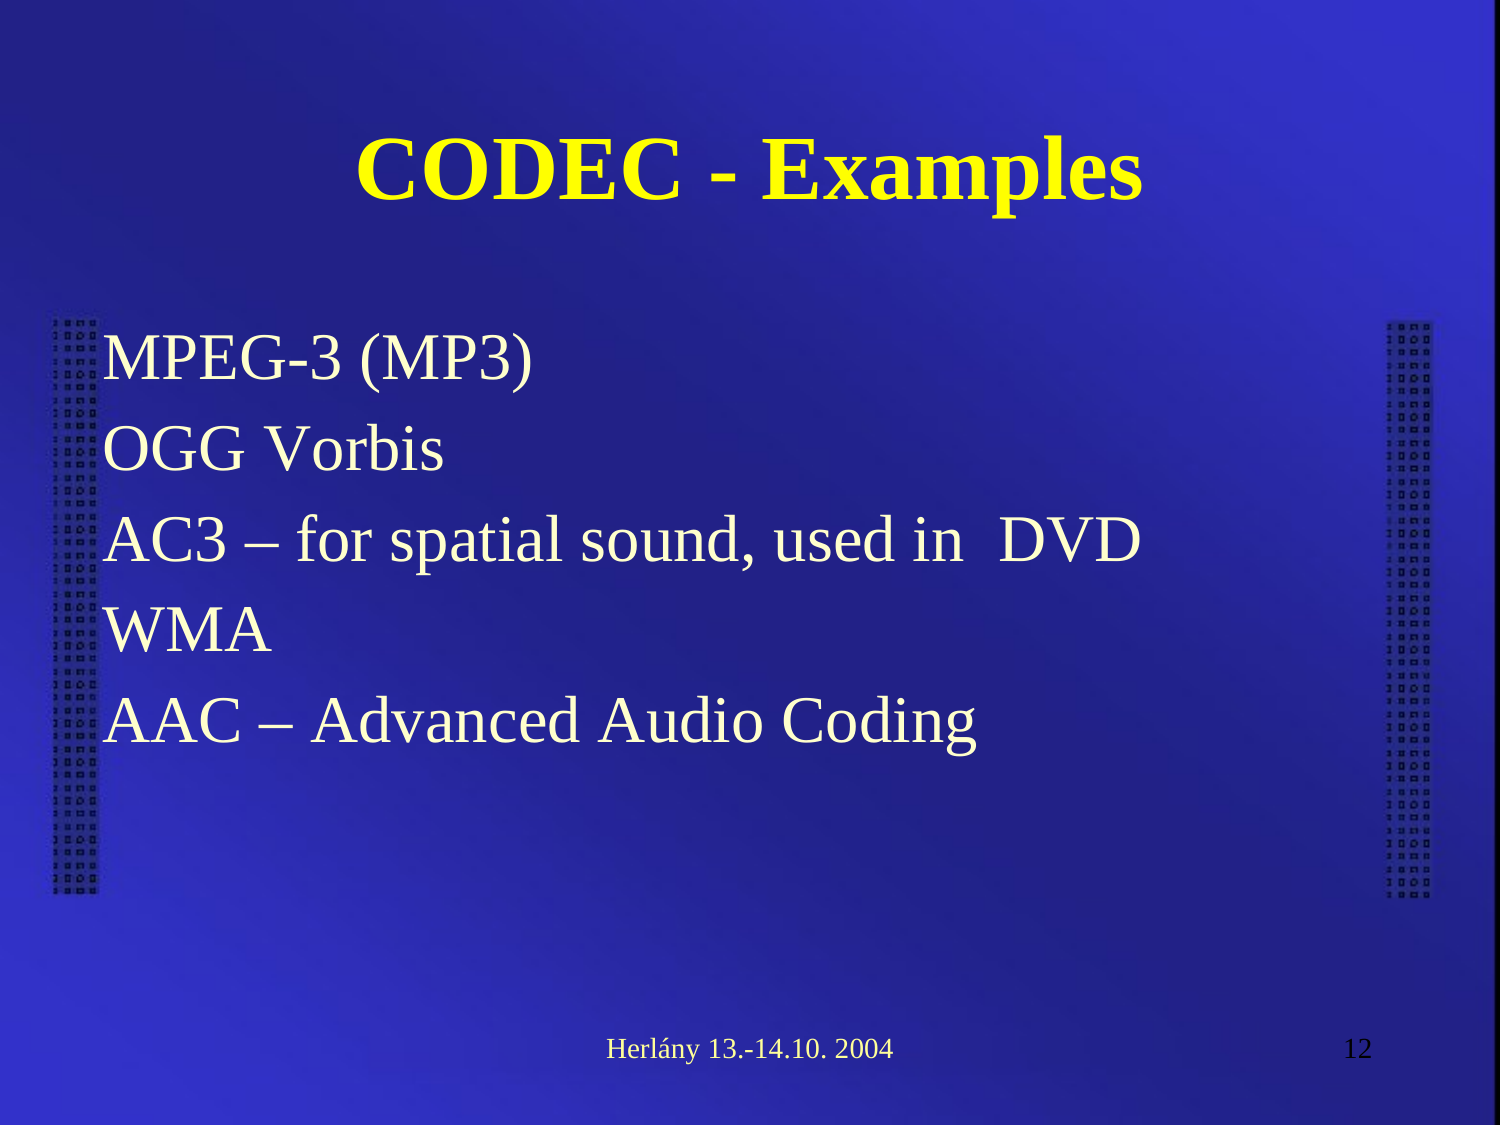

# CODEC - Examples
MPEG-3 (MP3)
OGG Vorbis
AC3 – for spatial sound, used in DVD
WMA
AAC – Advanced Audio Coding
Herlány 13.-14.10. 2004